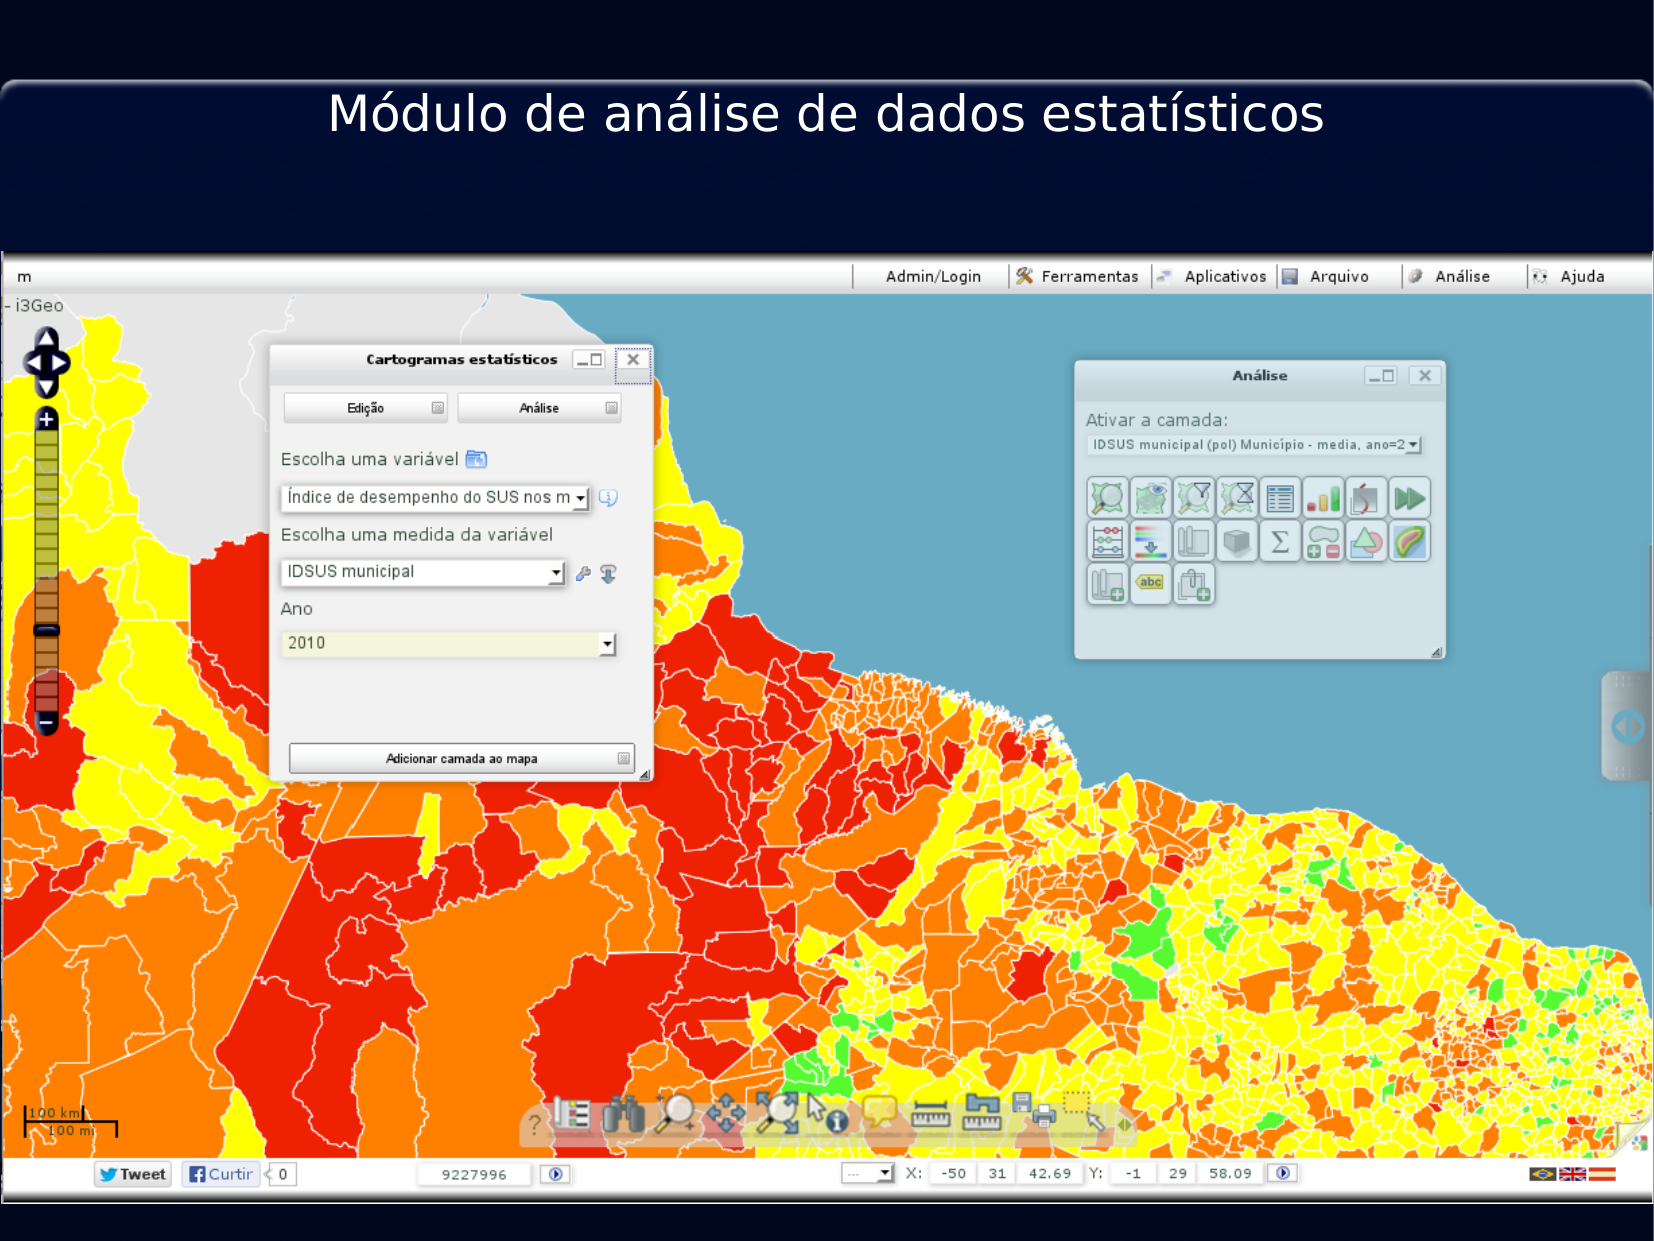

# Módulo de análise de dados estatísticos